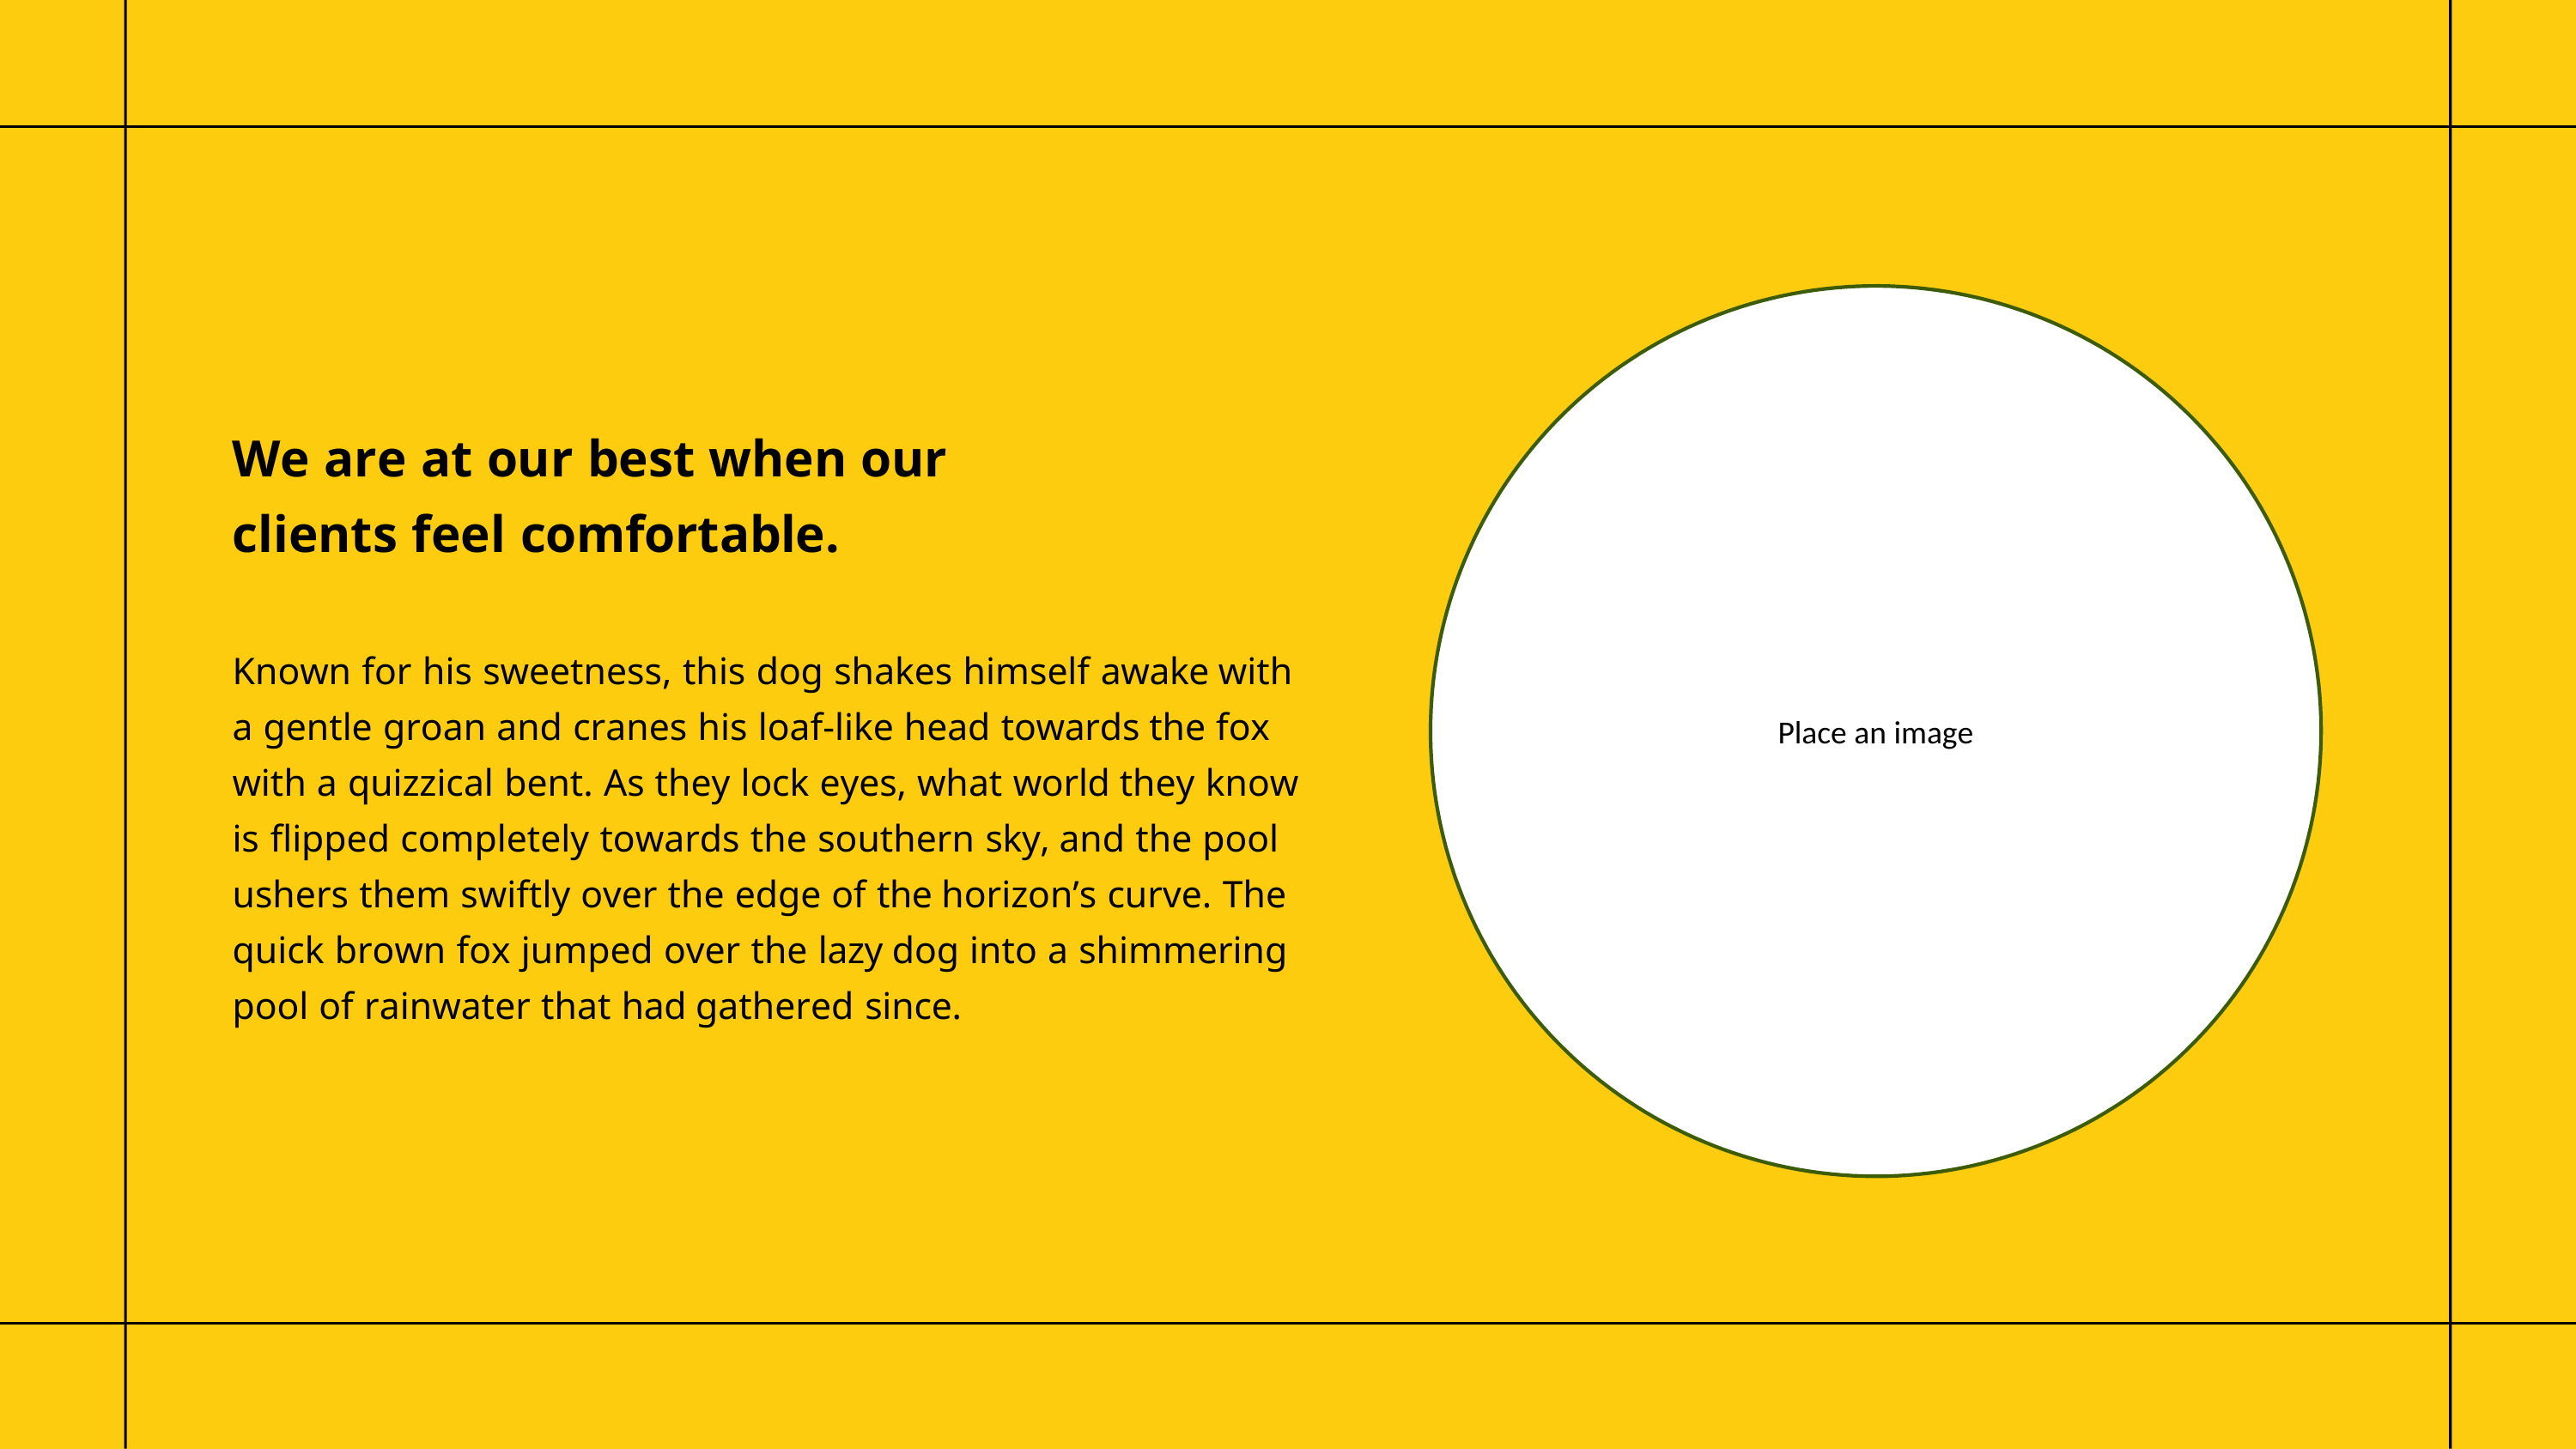

Place an image
We are at our best when our clients feel comfortable.
Known for his sweetness, this dog shakes himself awake with a gentle groan and cranes his loaf-like head towards the fox with a quizzical bent. As they lock eyes, what world they know is flipped completely towards the southern sky, and the pool ushers them swiftly over the edge of the horizon’s curve. The quick brown fox jumped over the lazy dog into a shimmering pool of rainwater that had gathered since.